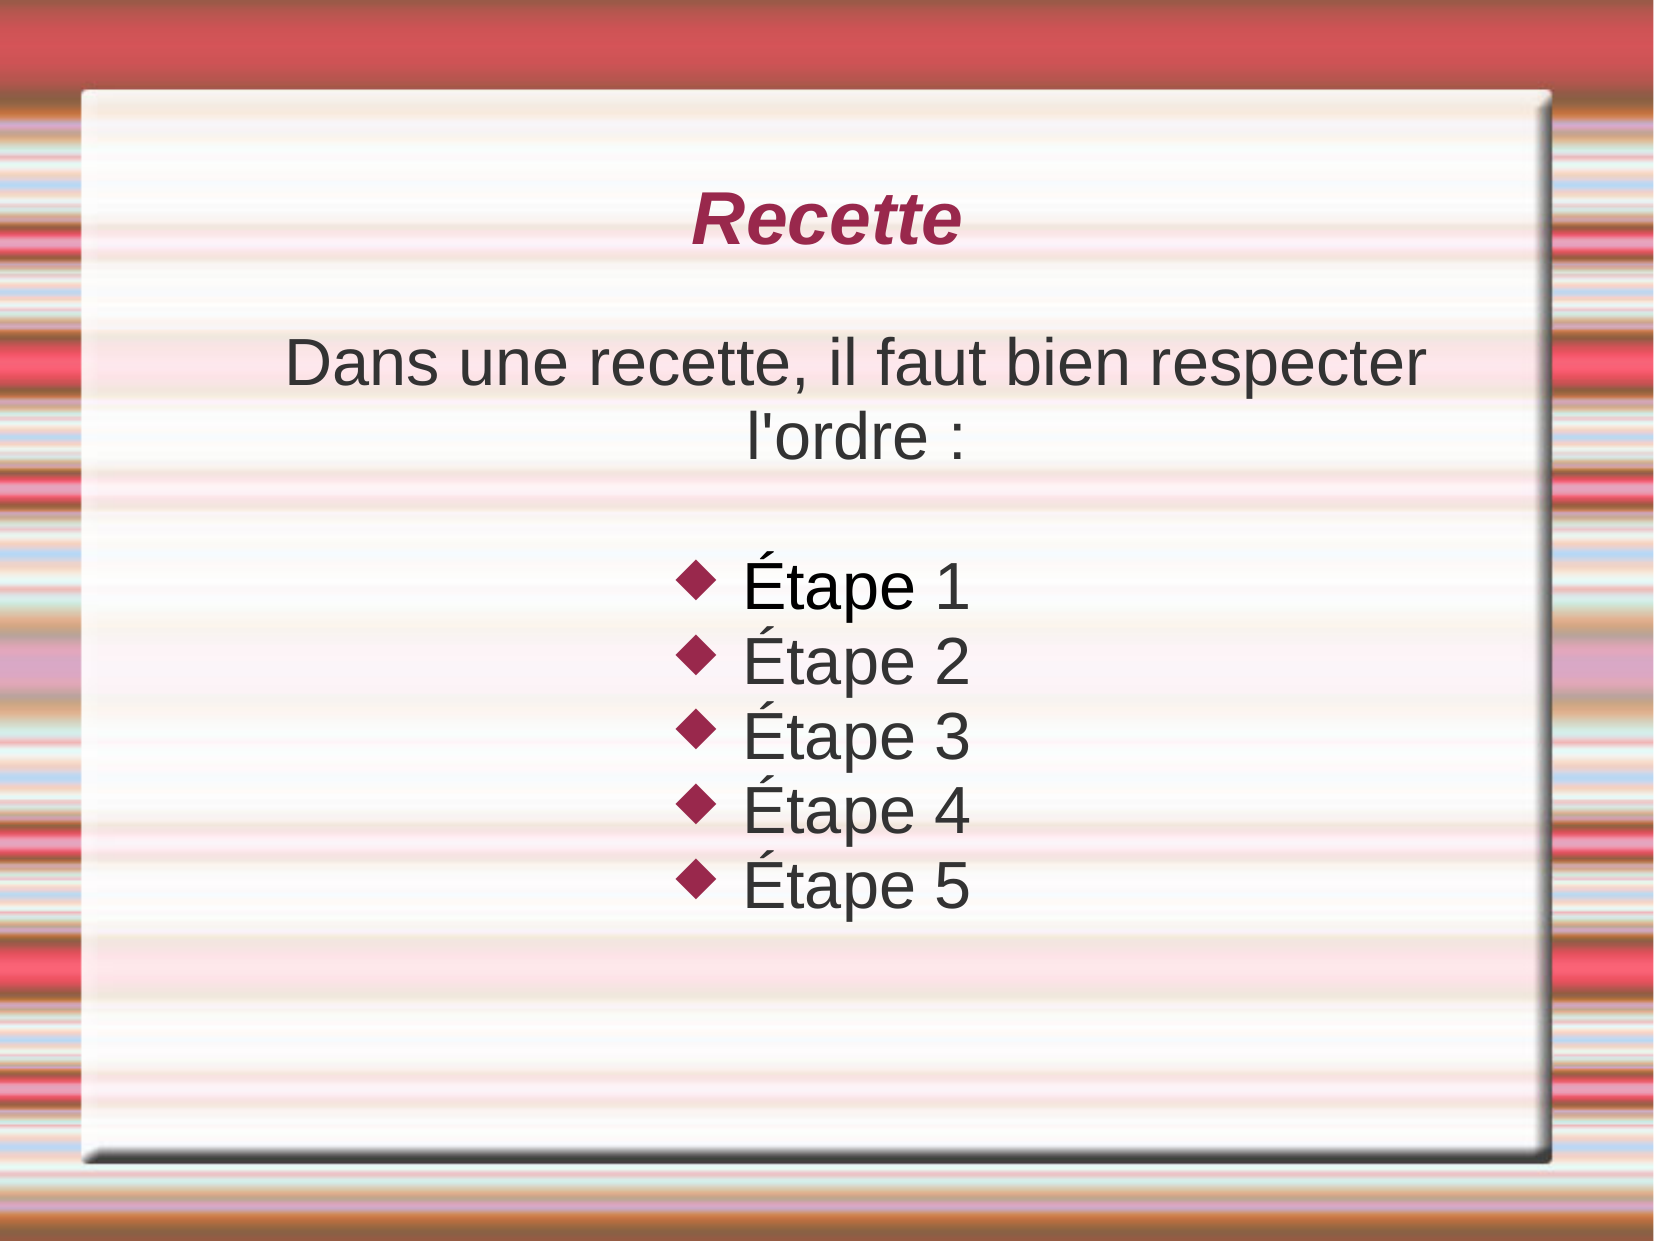

# Recette
Dans une recette, il faut bien respecter l'ordre :
Étape 1
Étape 2
Étape 3
Étape 4
Étape 5